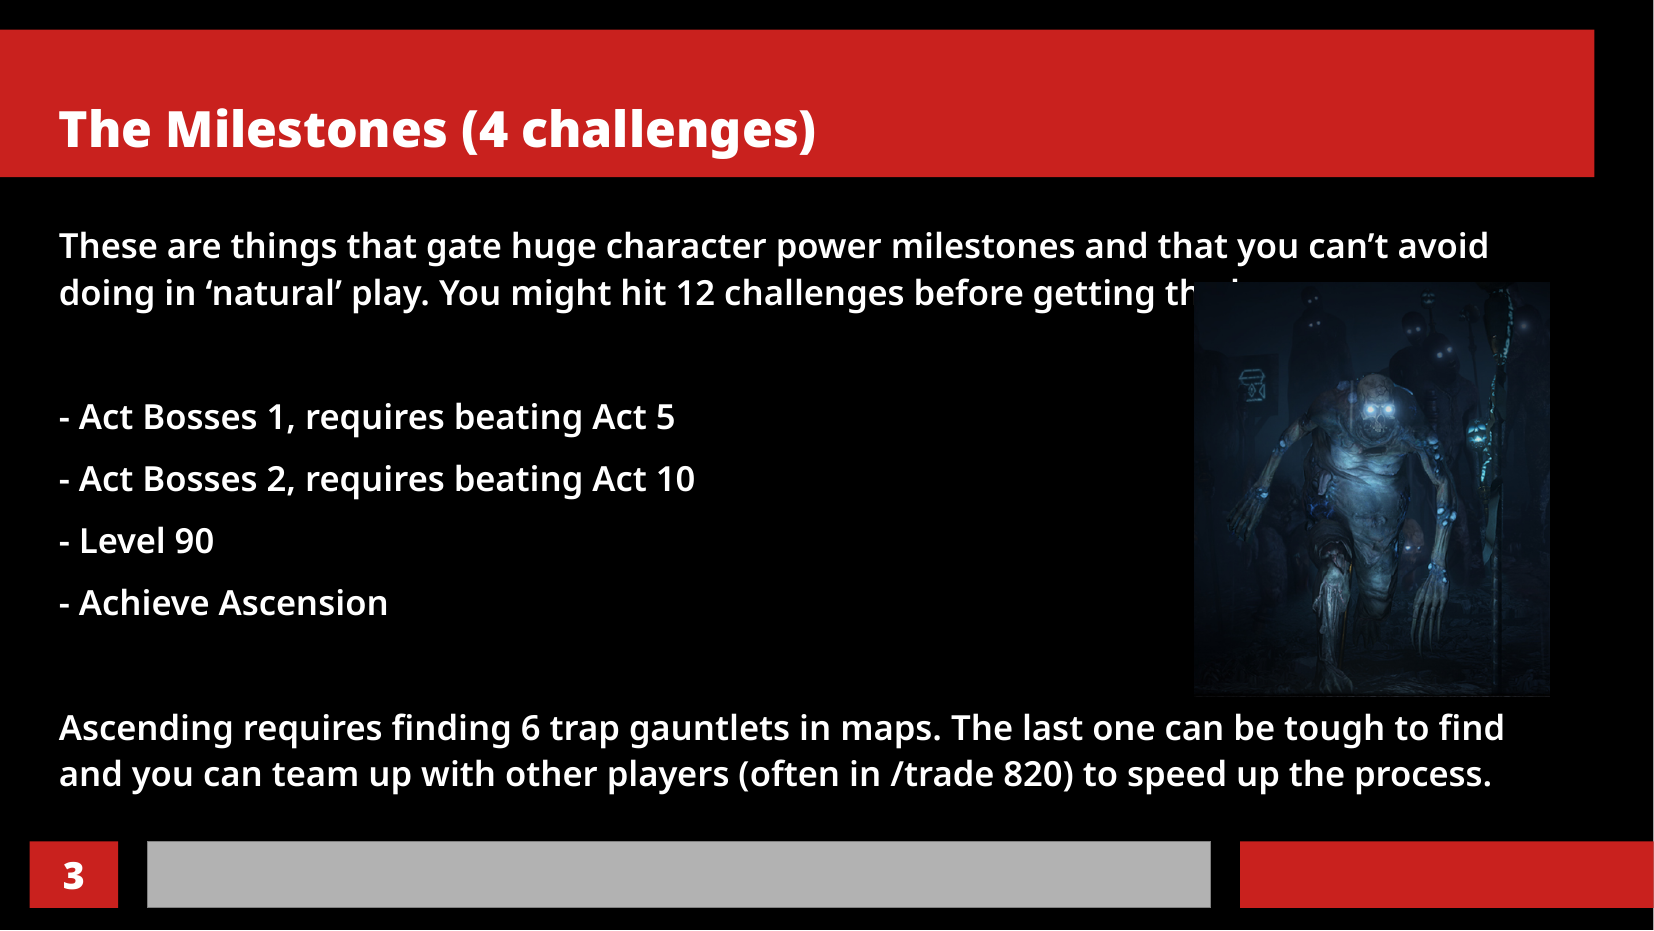

# The Milestones (4 challenges)
These are things that gate huge character power milestones and that you can’t avoid doing in ‘natural’ play. You might hit 12 challenges before getting the last two.
- Act Bosses 1, requires beating Act 5
- Act Bosses 2, requires beating Act 10
- Level 90
- Achieve Ascension
Ascending requires finding 6 trap gauntlets in maps. The last one can be tough to find and you can team up with other players (often in /trade 820) to speed up the process.
3